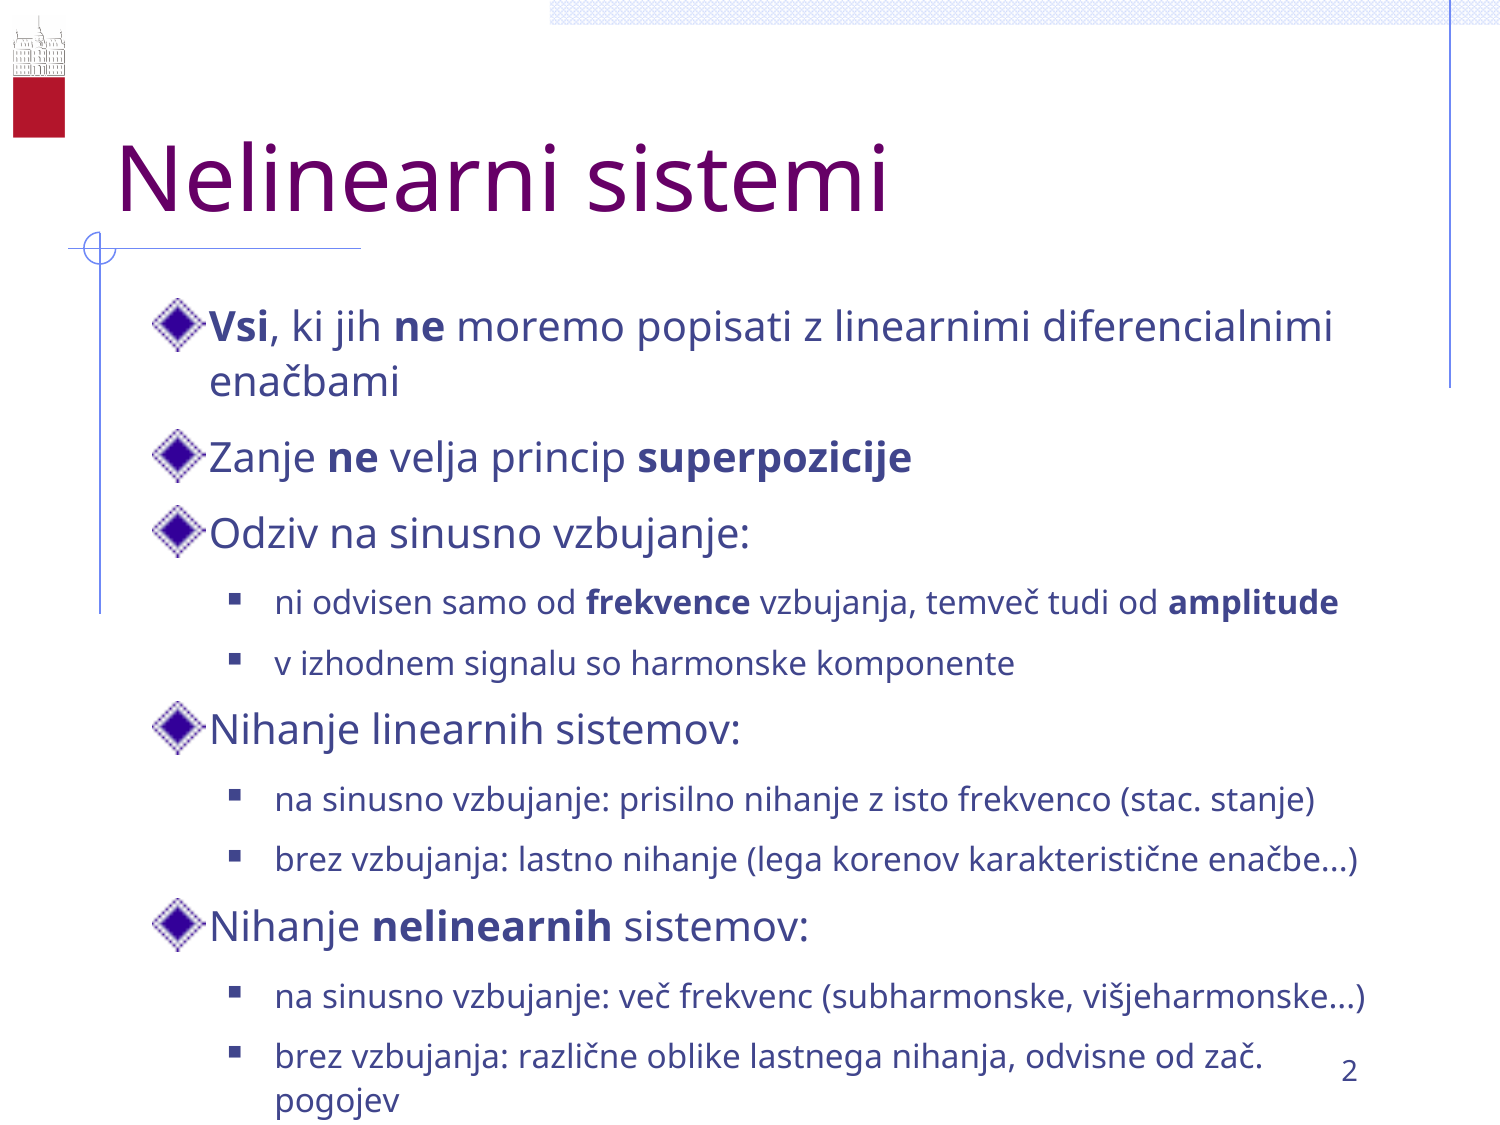

# Nelinearni sistemi
Vsi, ki jih ne moremo popisati z linearnimi diferencialnimi enačbami
Zanje ne velja princip superpozicije
Odziv na sinusno vzbujanje:
ni odvisen samo od frekvence vzbujanja, temveč tudi od amplitude
v izhodnem signalu so harmonske komponente
Nihanje linearnih sistemov:
na sinusno vzbujanje: prisilno nihanje z isto frekvenco (stac. stanje)
brez vzbujanja: lastno nihanje (lega korenov karakteristične enačbe...)
Nihanje nelinearnih sistemov:
na sinusno vzbujanje: več frekvenc (subharmonske, višjeharmonske...)
brez vzbujanja: različne oblike lastnega nihanja, odvisne od zač. pogojev